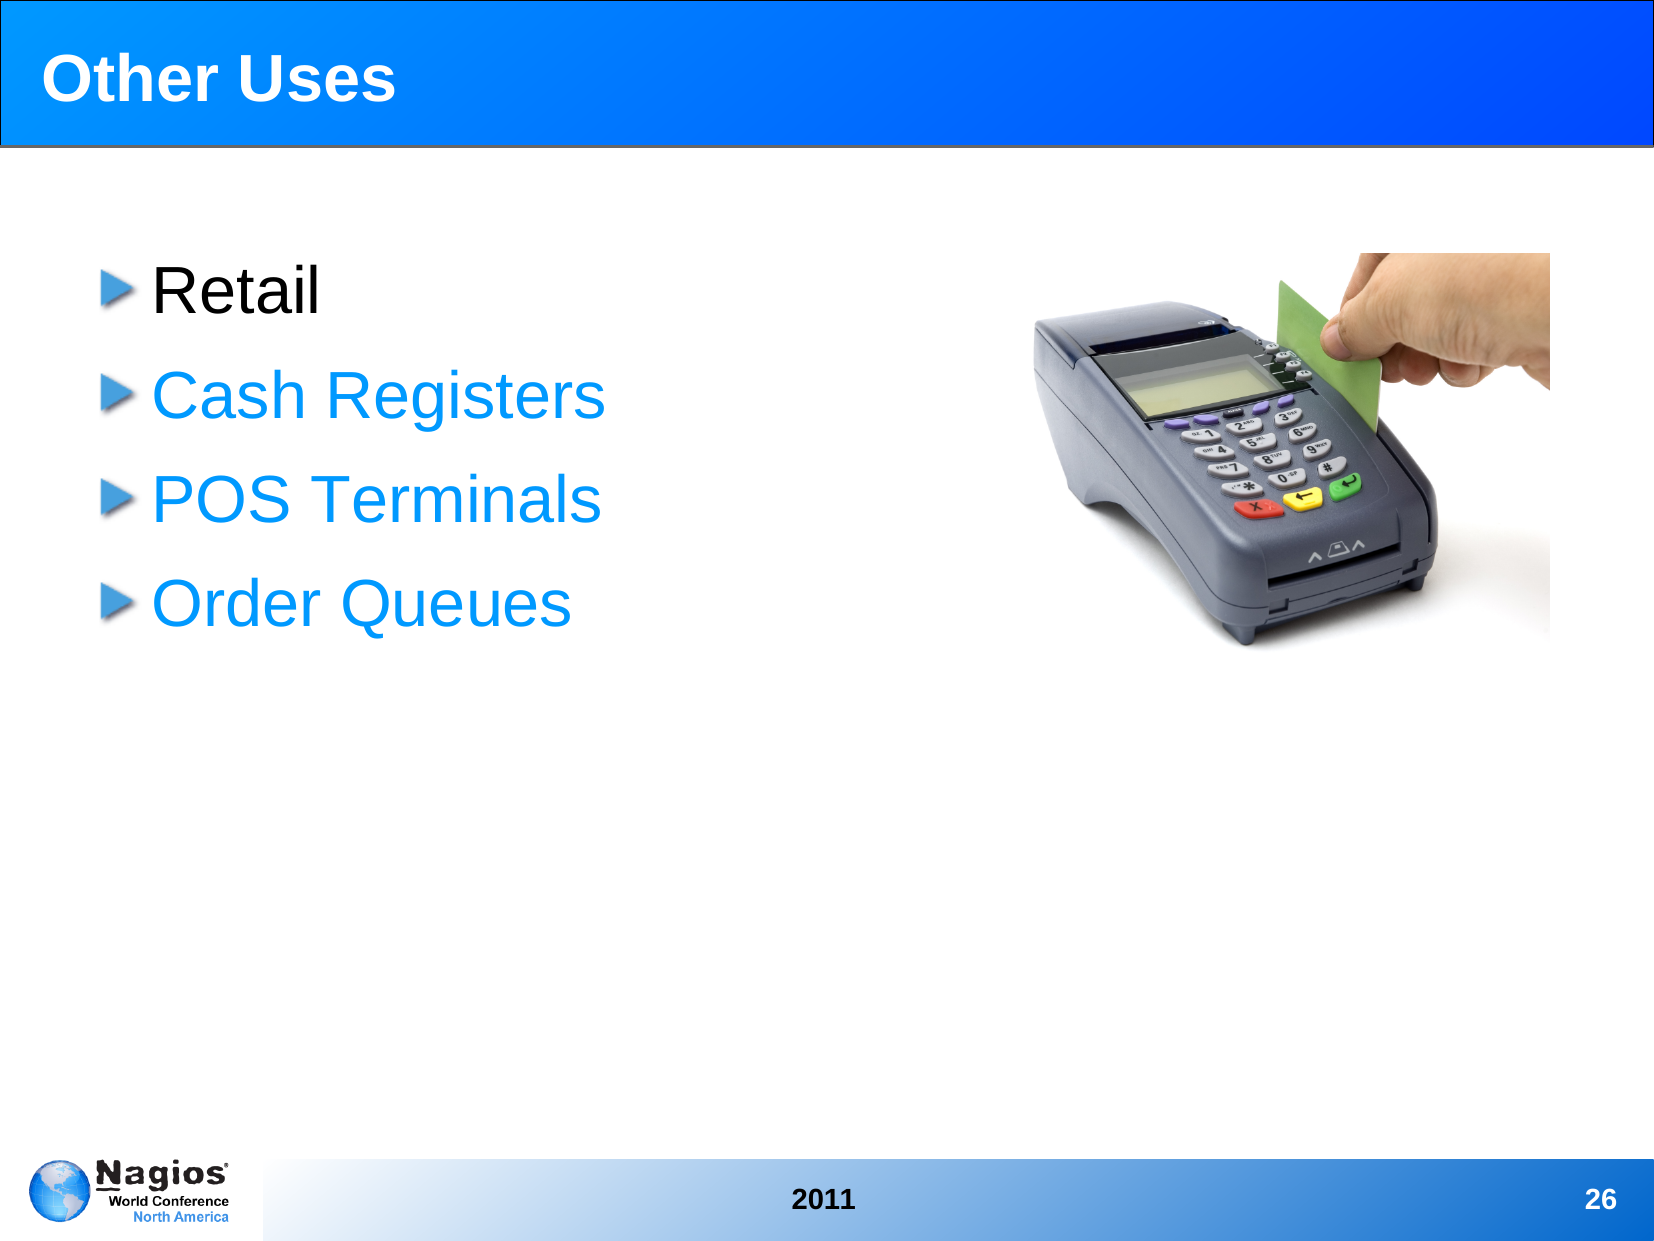

# Other Uses
Retail
Cash Registers
POS Terminals
Order Queues
2011
26